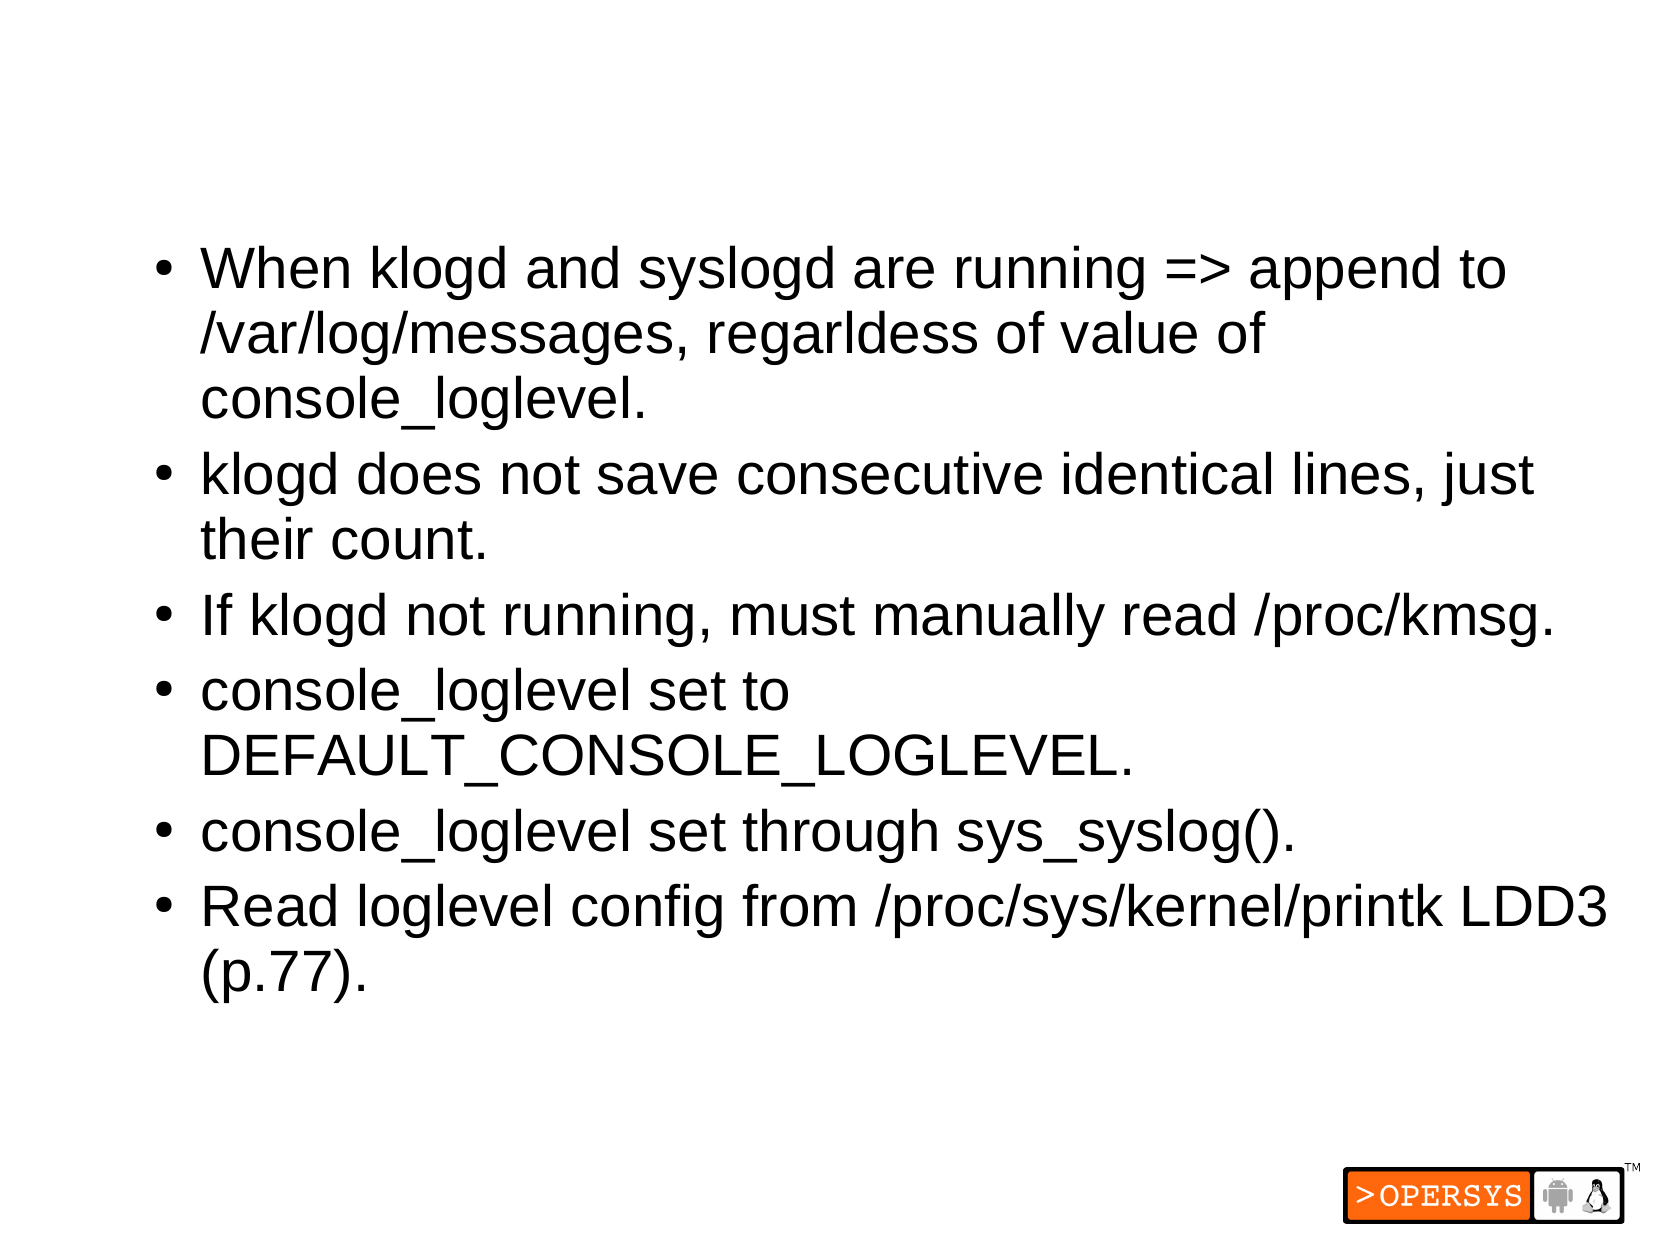

# When klogd and syslogd are running => append to /var/log/messages, regarldess of value of console_loglevel.
klogd does not save consecutive identical lines, just their count.
If klogd not running, must manually read /proc/kmsg.
console_loglevel set to DEFAULT_CONSOLE_LOGLEVEL.
console_loglevel set through sys_syslog().
Read loglevel config from /proc/sys/kernel/printk LDD3 (p.77).